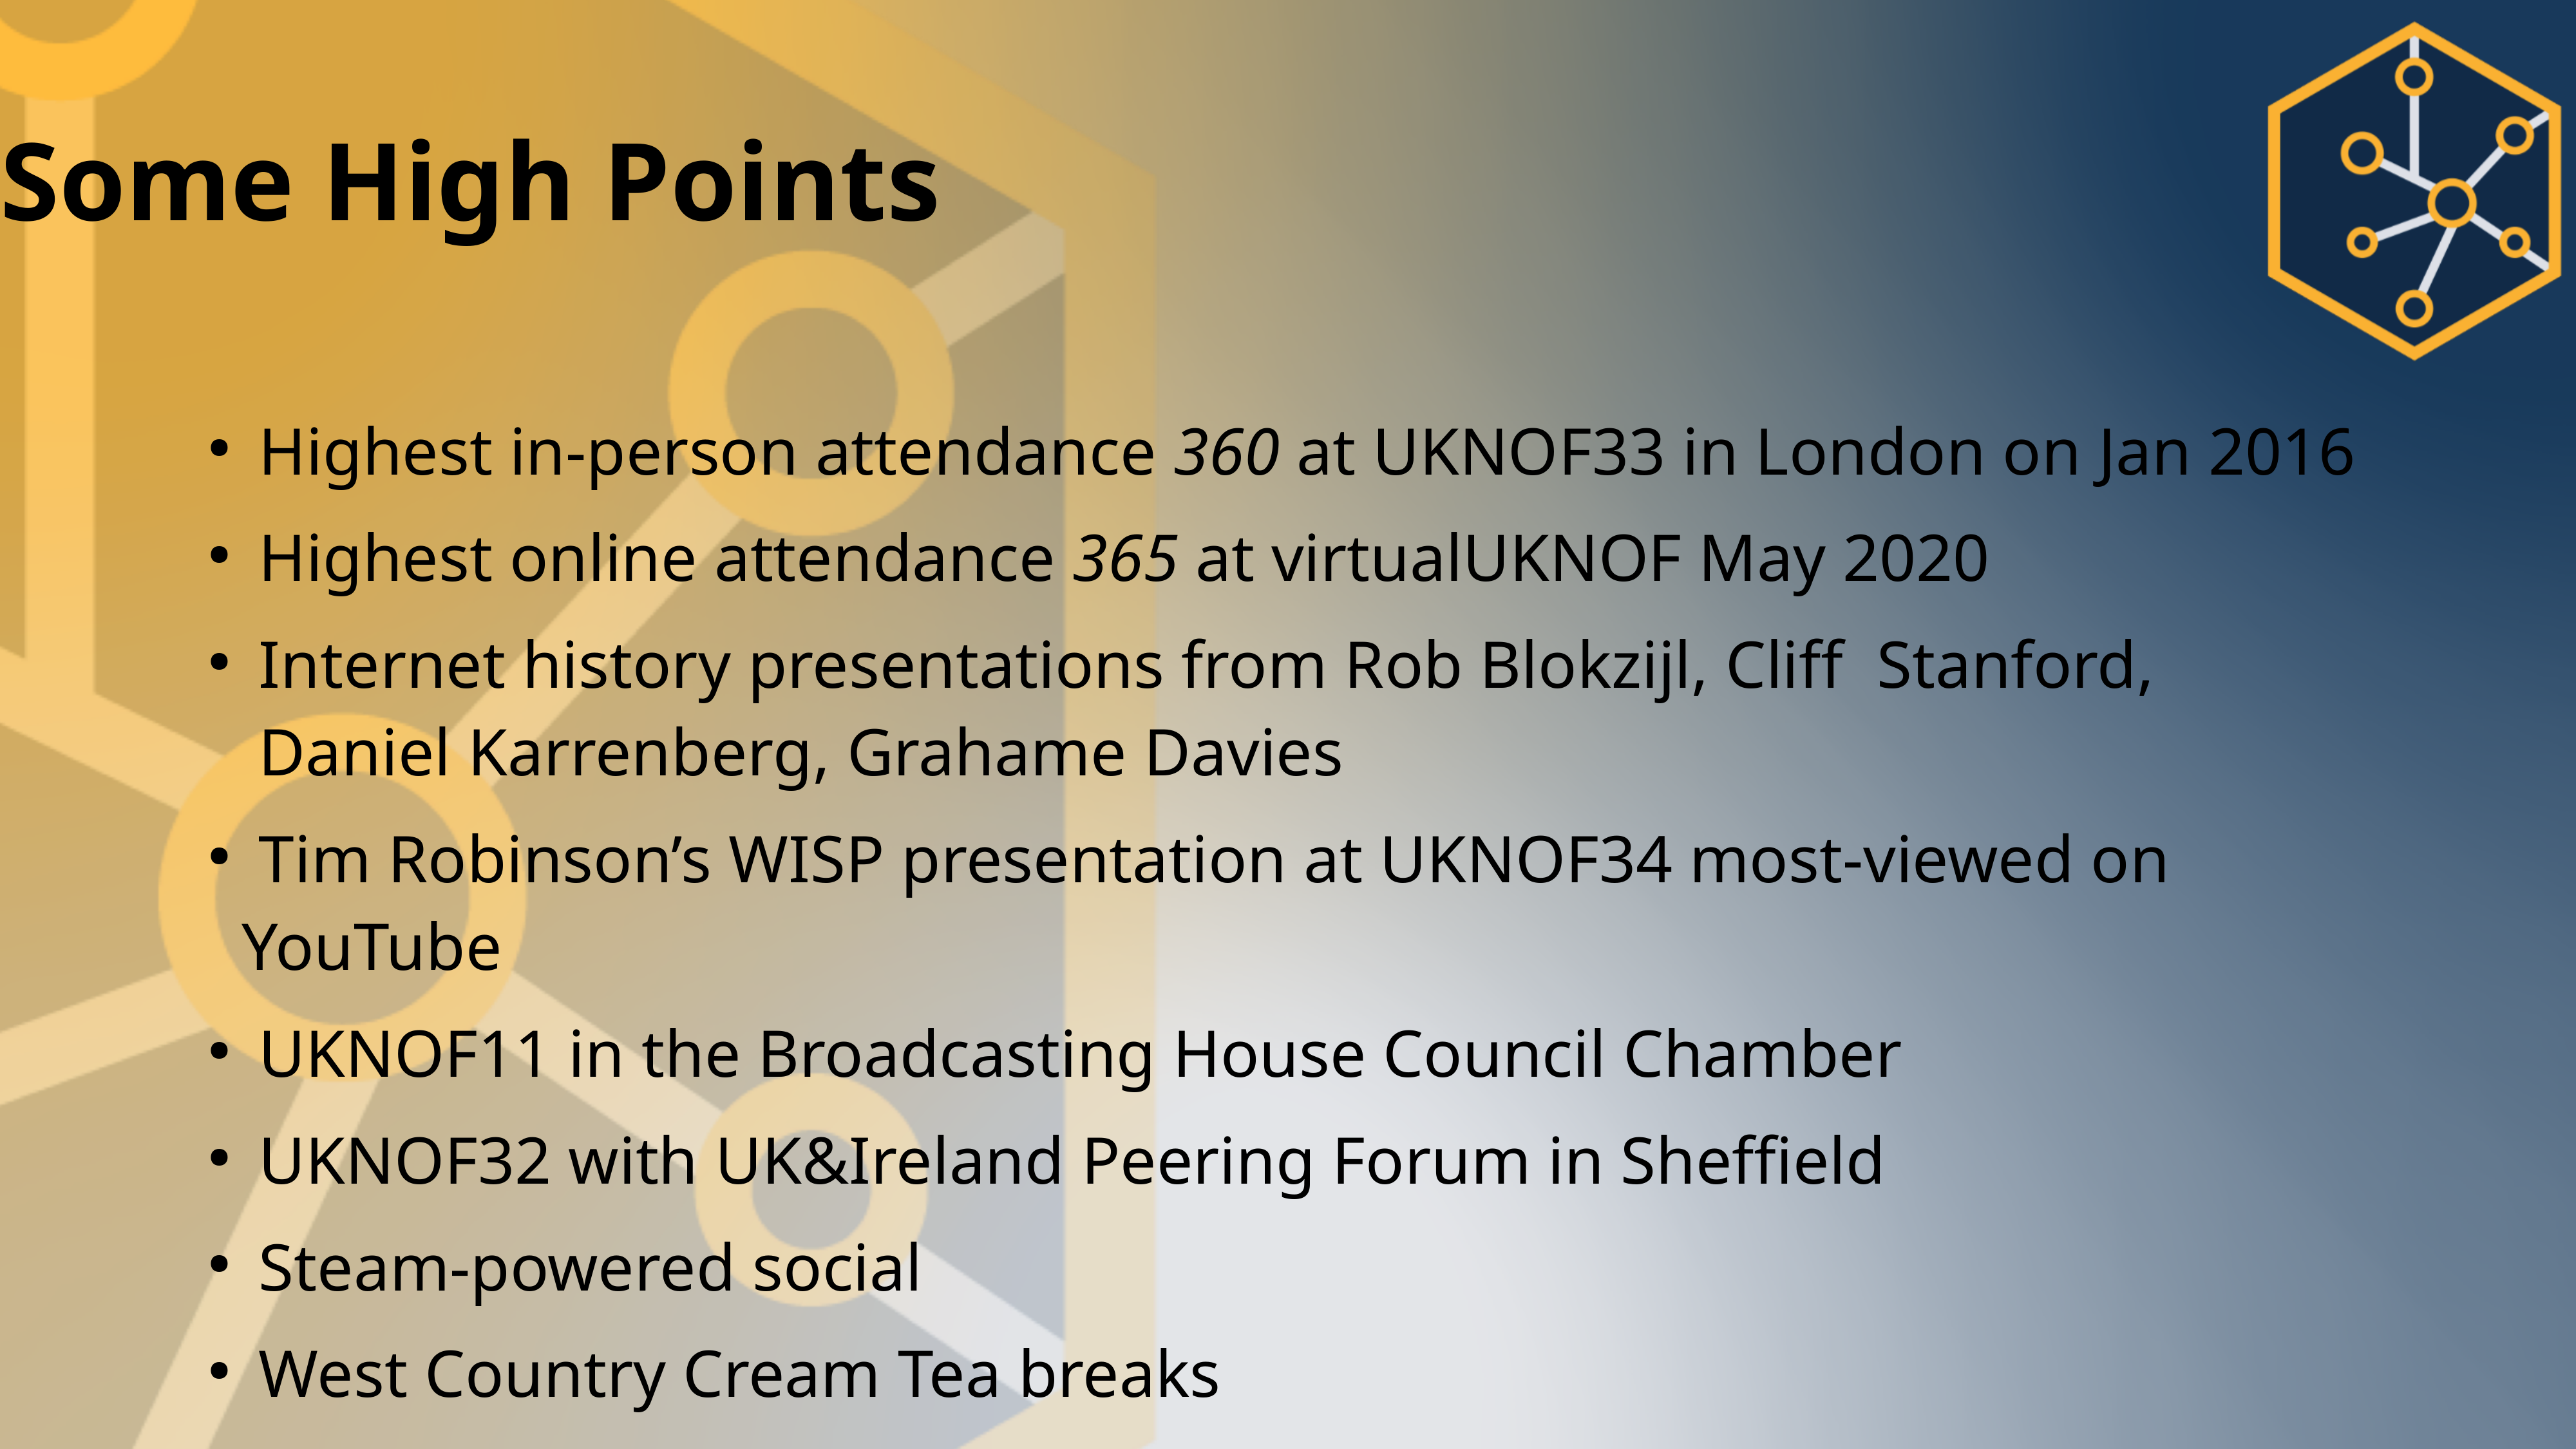

# Some High Points
 Highest in-person attendance 360 at UKNOF33 in London on Jan 2016
 Highest online attendance 365 at virtualUKNOF May 2020
 Internet history presentations from Rob Blokzijl, Cliff Stanford,
 Daniel Karrenberg, Grahame Davies
 Tim Robinson’s WISP presentation at UKNOF34 most-viewed on YouTube
 UKNOF11 in the Broadcasting House Council Chamber
 UKNOF32 with UK&Ireland Peering Forum in Sheffield
 Steam-powered social
 West Country Cream Tea breaks
 Many pints and packets, and pints...